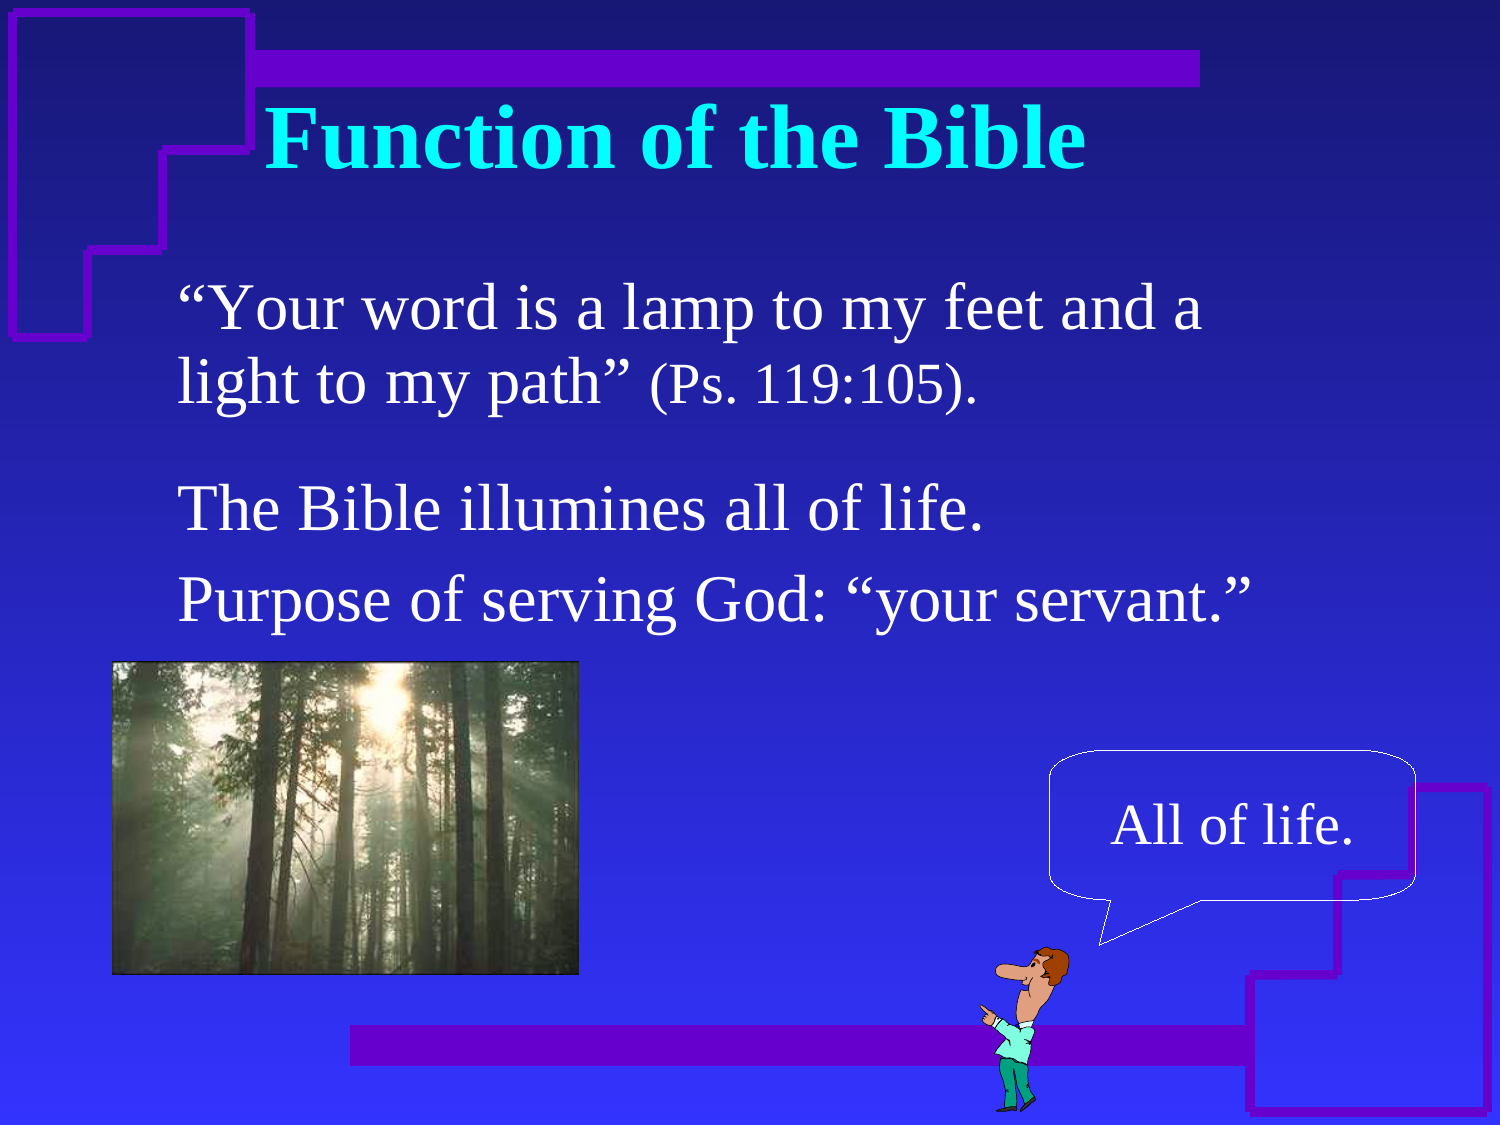

# Function of the Bible
“Your word is a lamp to my feet and a light to my path” (Ps. 119:105).
The Bible illumines all of life.
Purpose of serving God: “your servant.”
All of life.